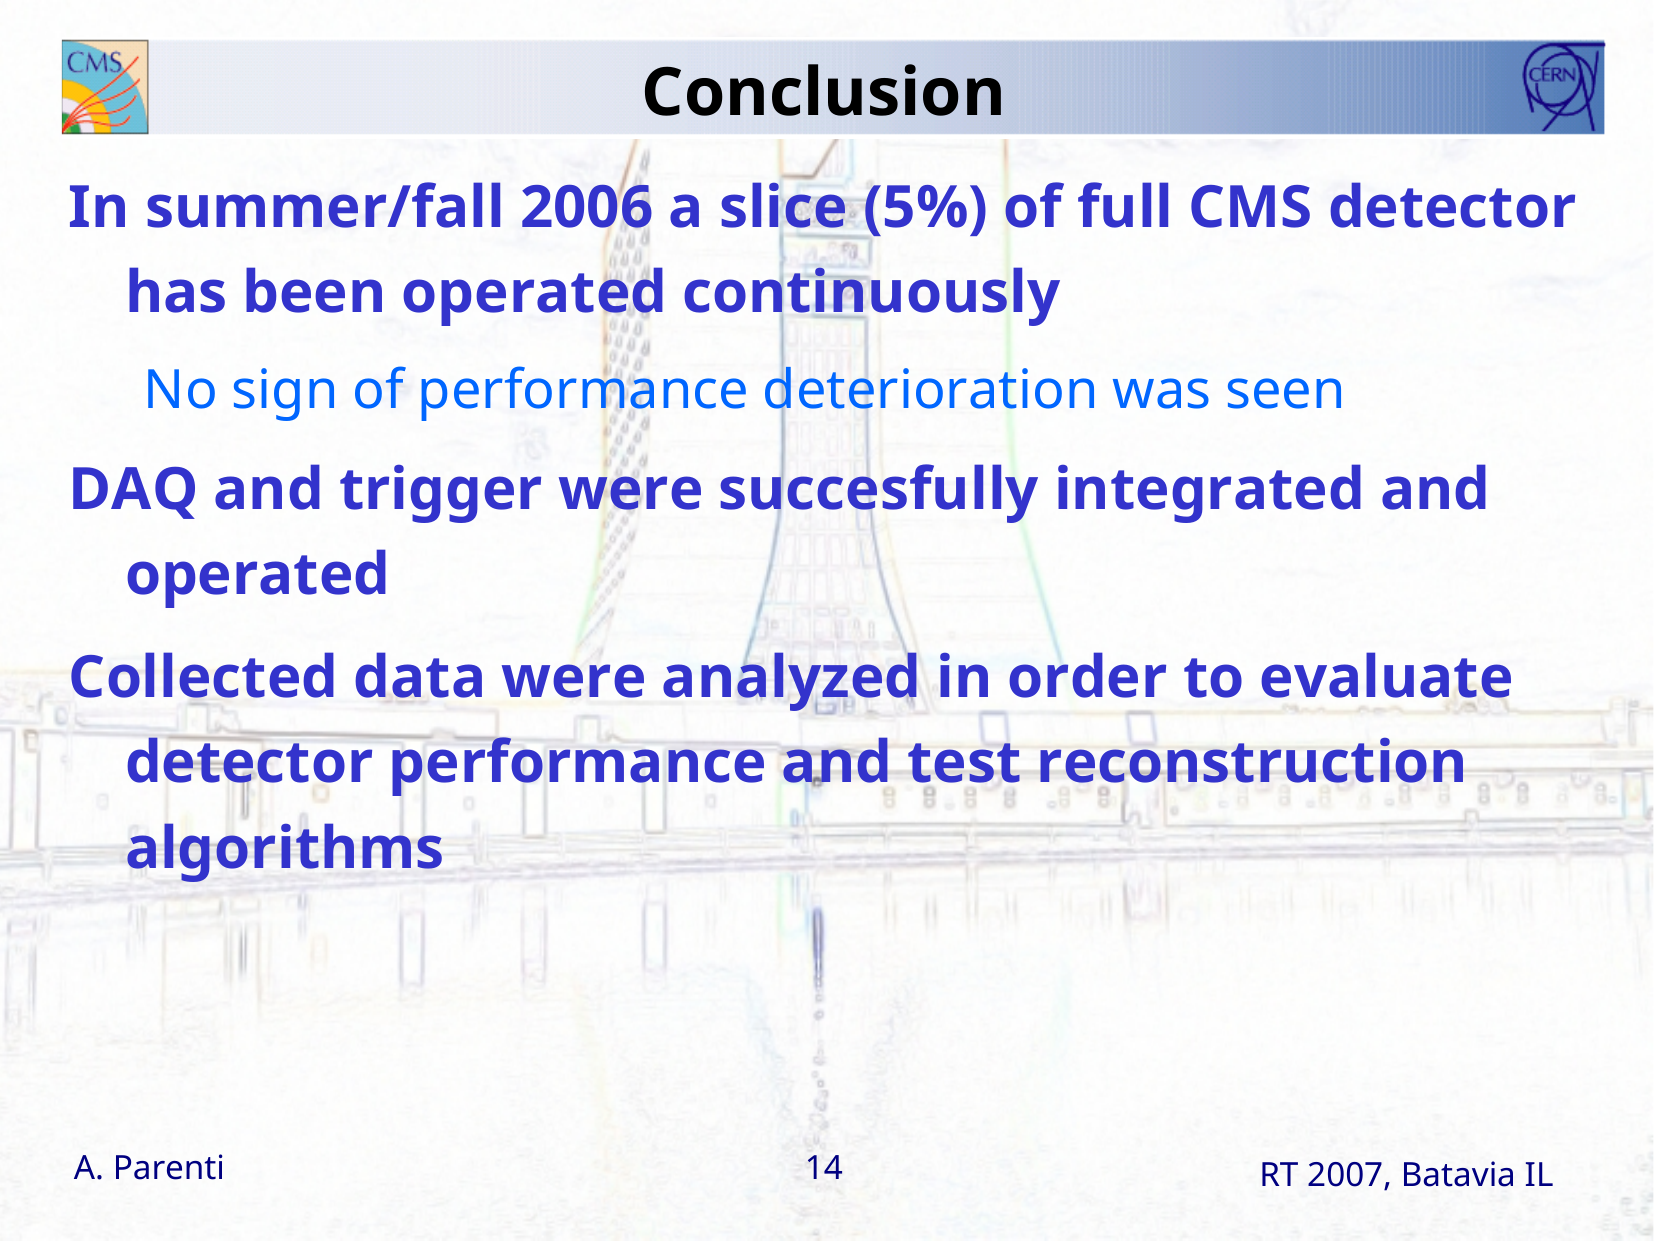

# Conclusion
In summer/fall 2006 a slice (5%) of full CMS detector has been operated continuously
No sign of performance deterioration was seen
DAQ and trigger were succesfully integrated and operated
Collected data were analyzed in order to evaluate detector performance and test reconstruction algorithms